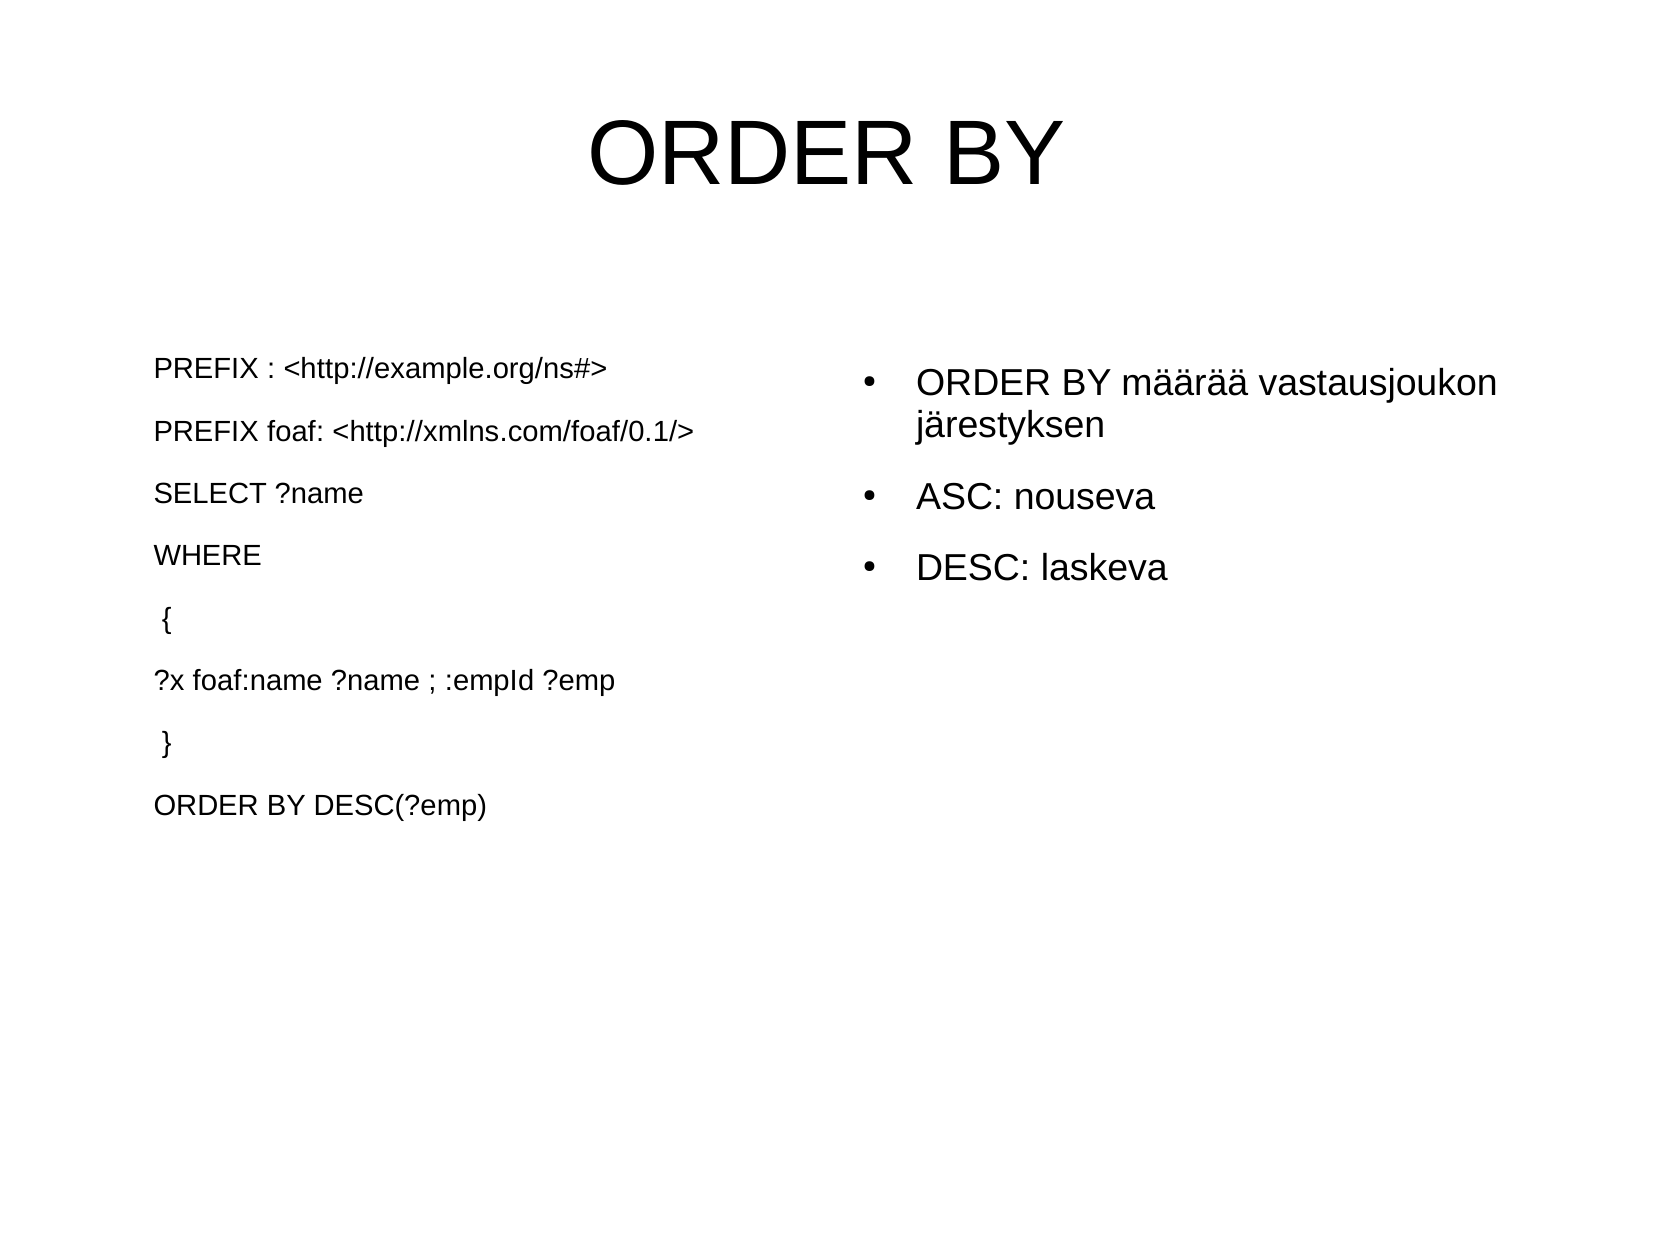

# ORDER BY
PREFIX : <http://example.org/ns#>
PREFIX foaf: <http://xmlns.com/foaf/0.1/>
SELECT ?name
WHERE
 {
?x foaf:name ?name ; :empId ?emp
 }
ORDER BY DESC(?emp)
ORDER BY määrää vastausjoukon järestyksen
ASC: nouseva
DESC: laskeva